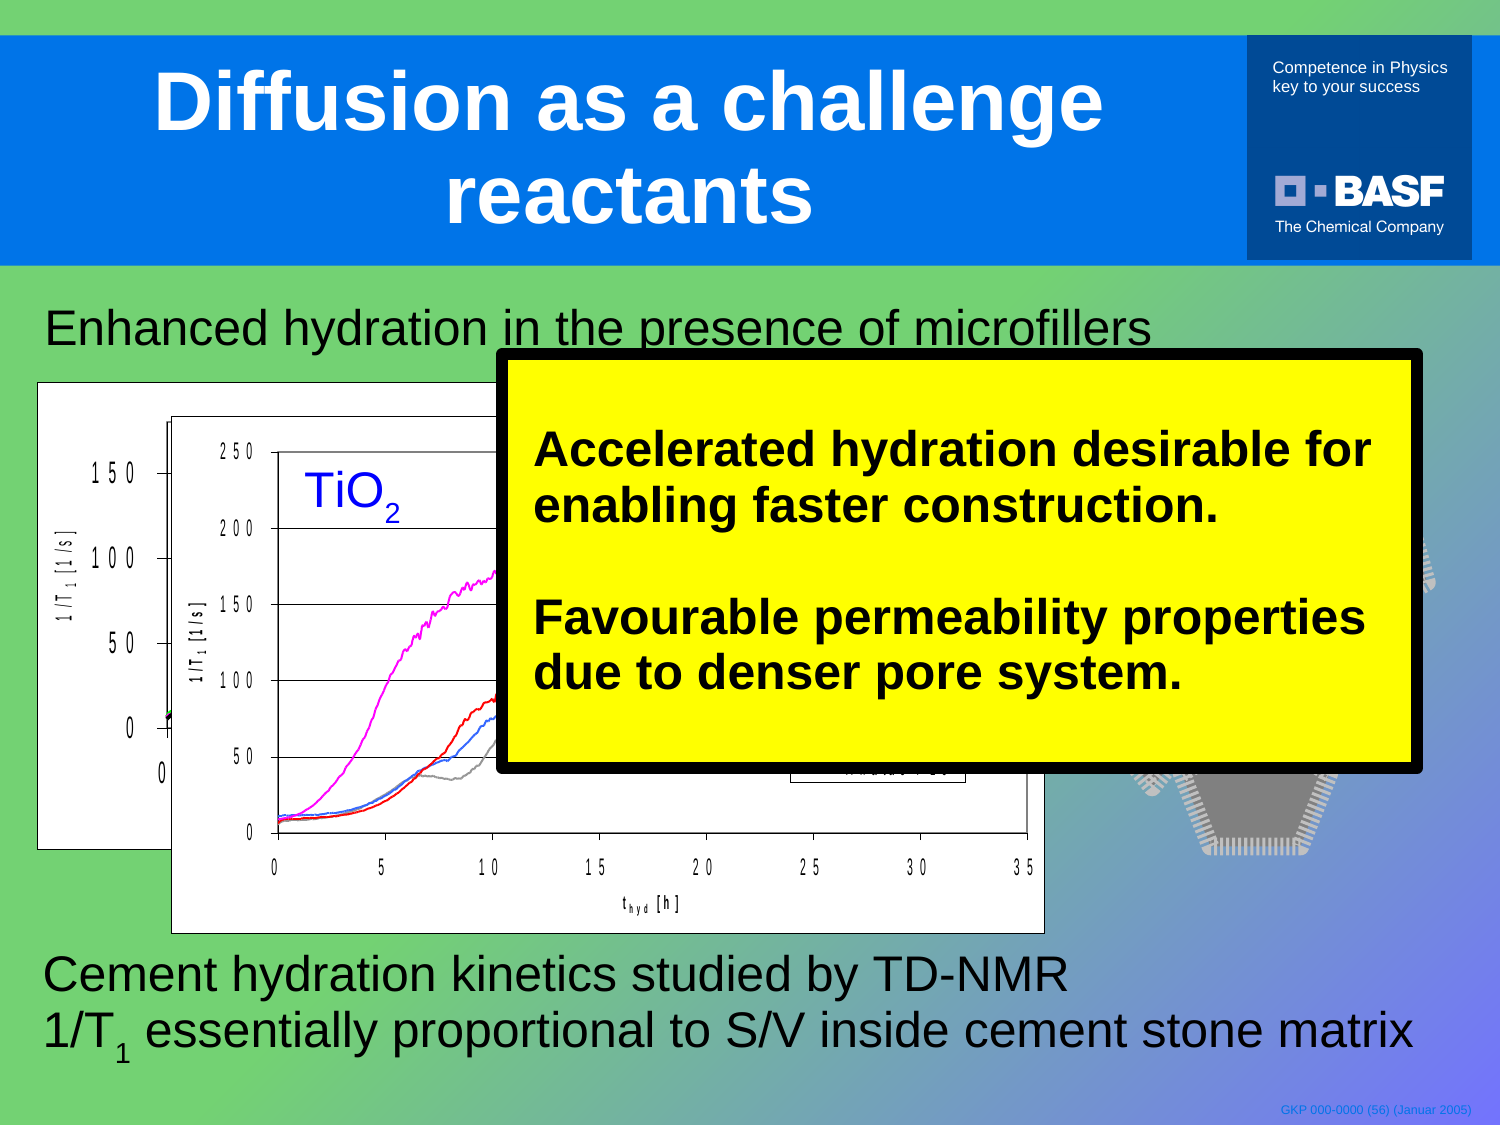

# Diffusion as a challenge reactants
Enhanced hydration in the presence of microfillers
Accelerated hydration desirable for
enabling faster construction.
Favourable permeability properties
due to denser pore system.
TiO2
Cement hydration kinetics studied by TD-NMR
1/T1 essentially proportional to S/V inside cement stone matrix